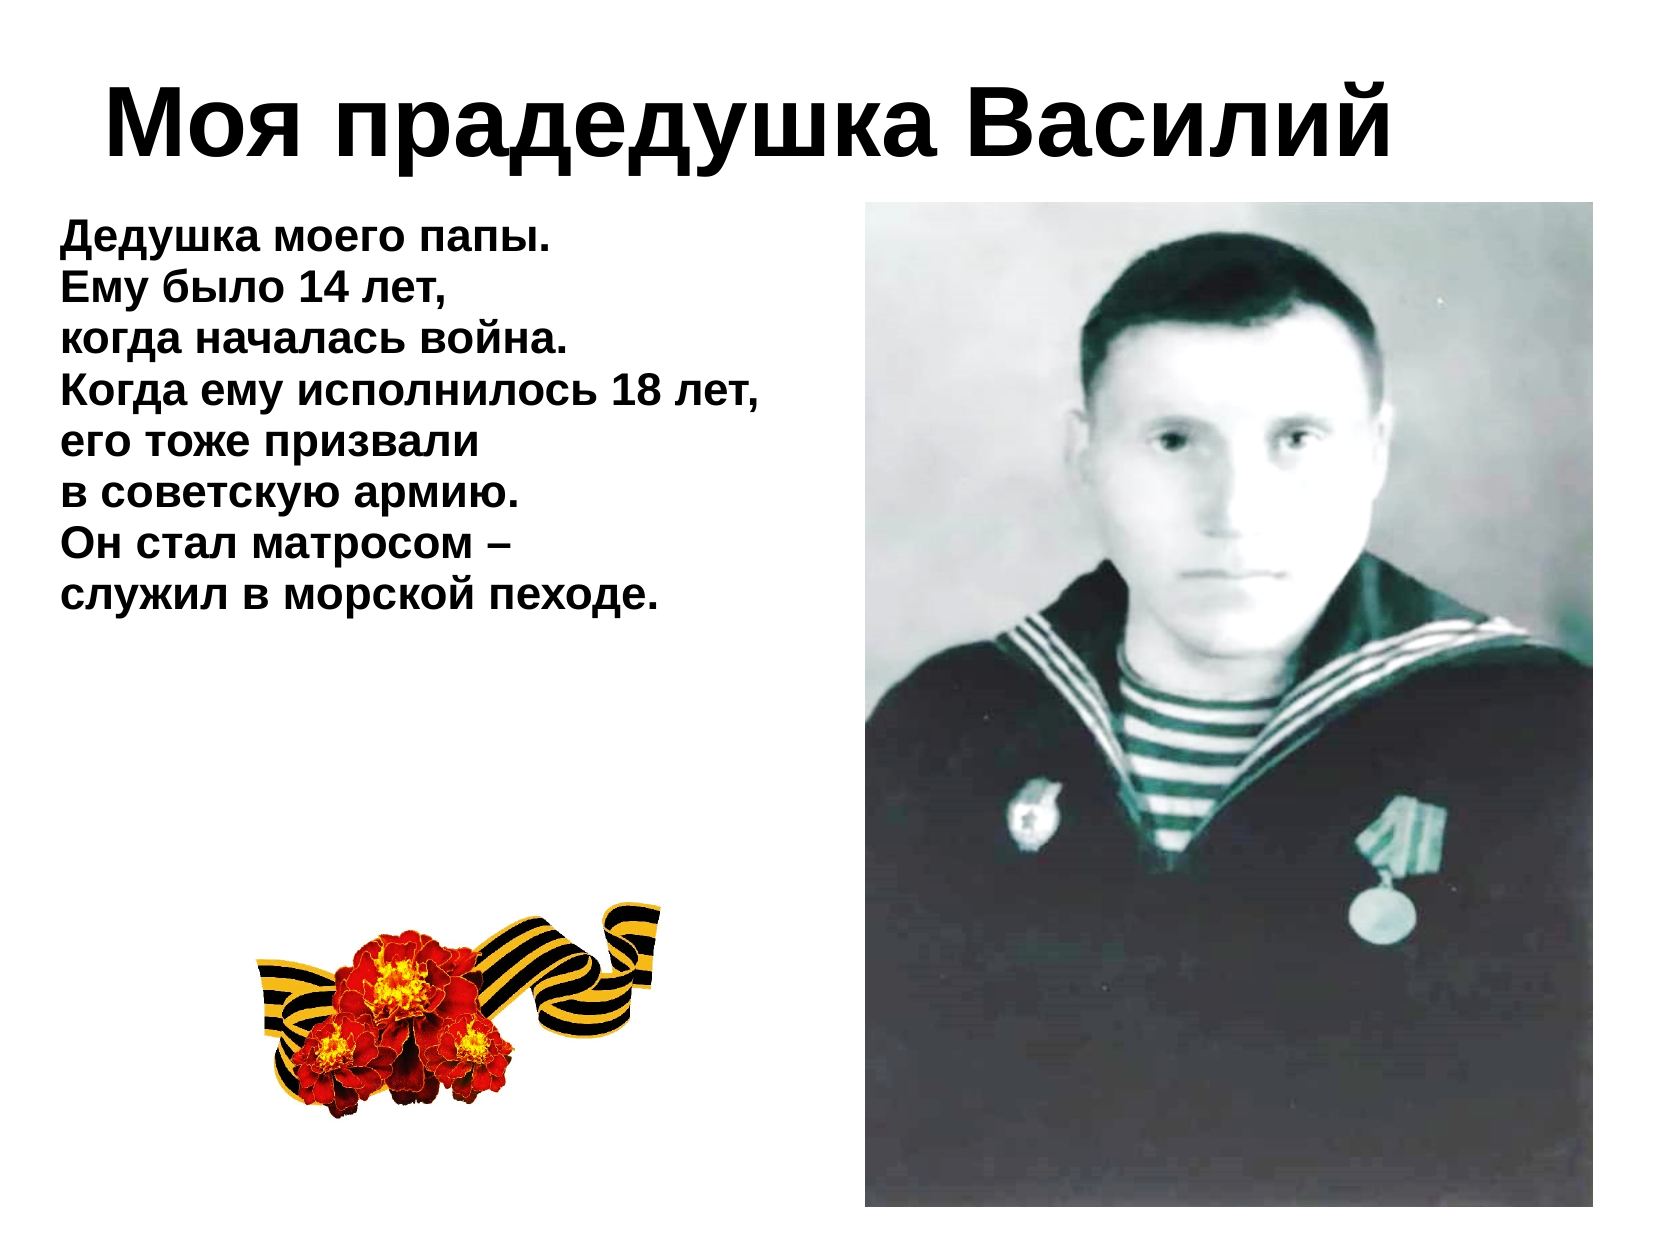

Моя прадедушка Василий
Дедушка моего папы.
Ему было 14 лет,
когда началась война.
Когда ему исполнилось 18 лет,
его тоже призвали
в советскую армию.
Он стал матросом –
служил в морской пеходе.